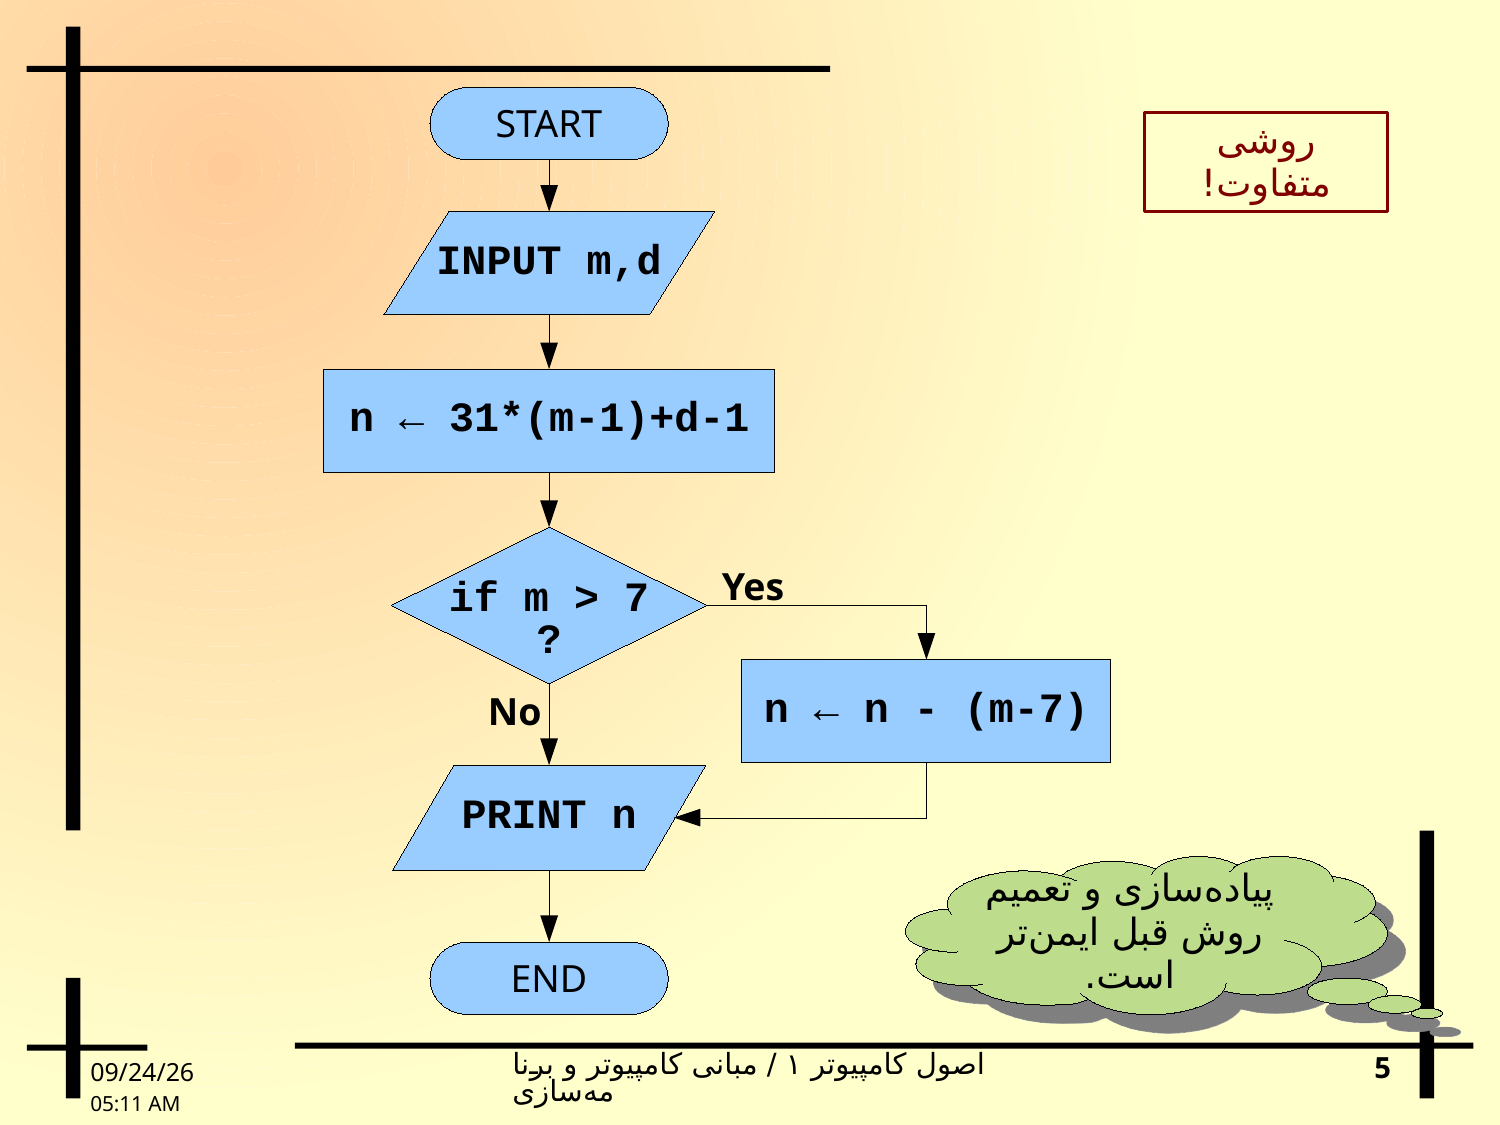

START
روشی متفاوت!
INPUT m,d
n ← 31*(m-1)+d-1
if m > 7
?
Yes
n ← n - (m-7)
No
PRINT n
پیاده‌سازی و تعمیم روش قبل ایمن‌تر است.
END
اصول کامپیوتر ۱ / مبانی کامپیوتر و برنامه‌سازی
5